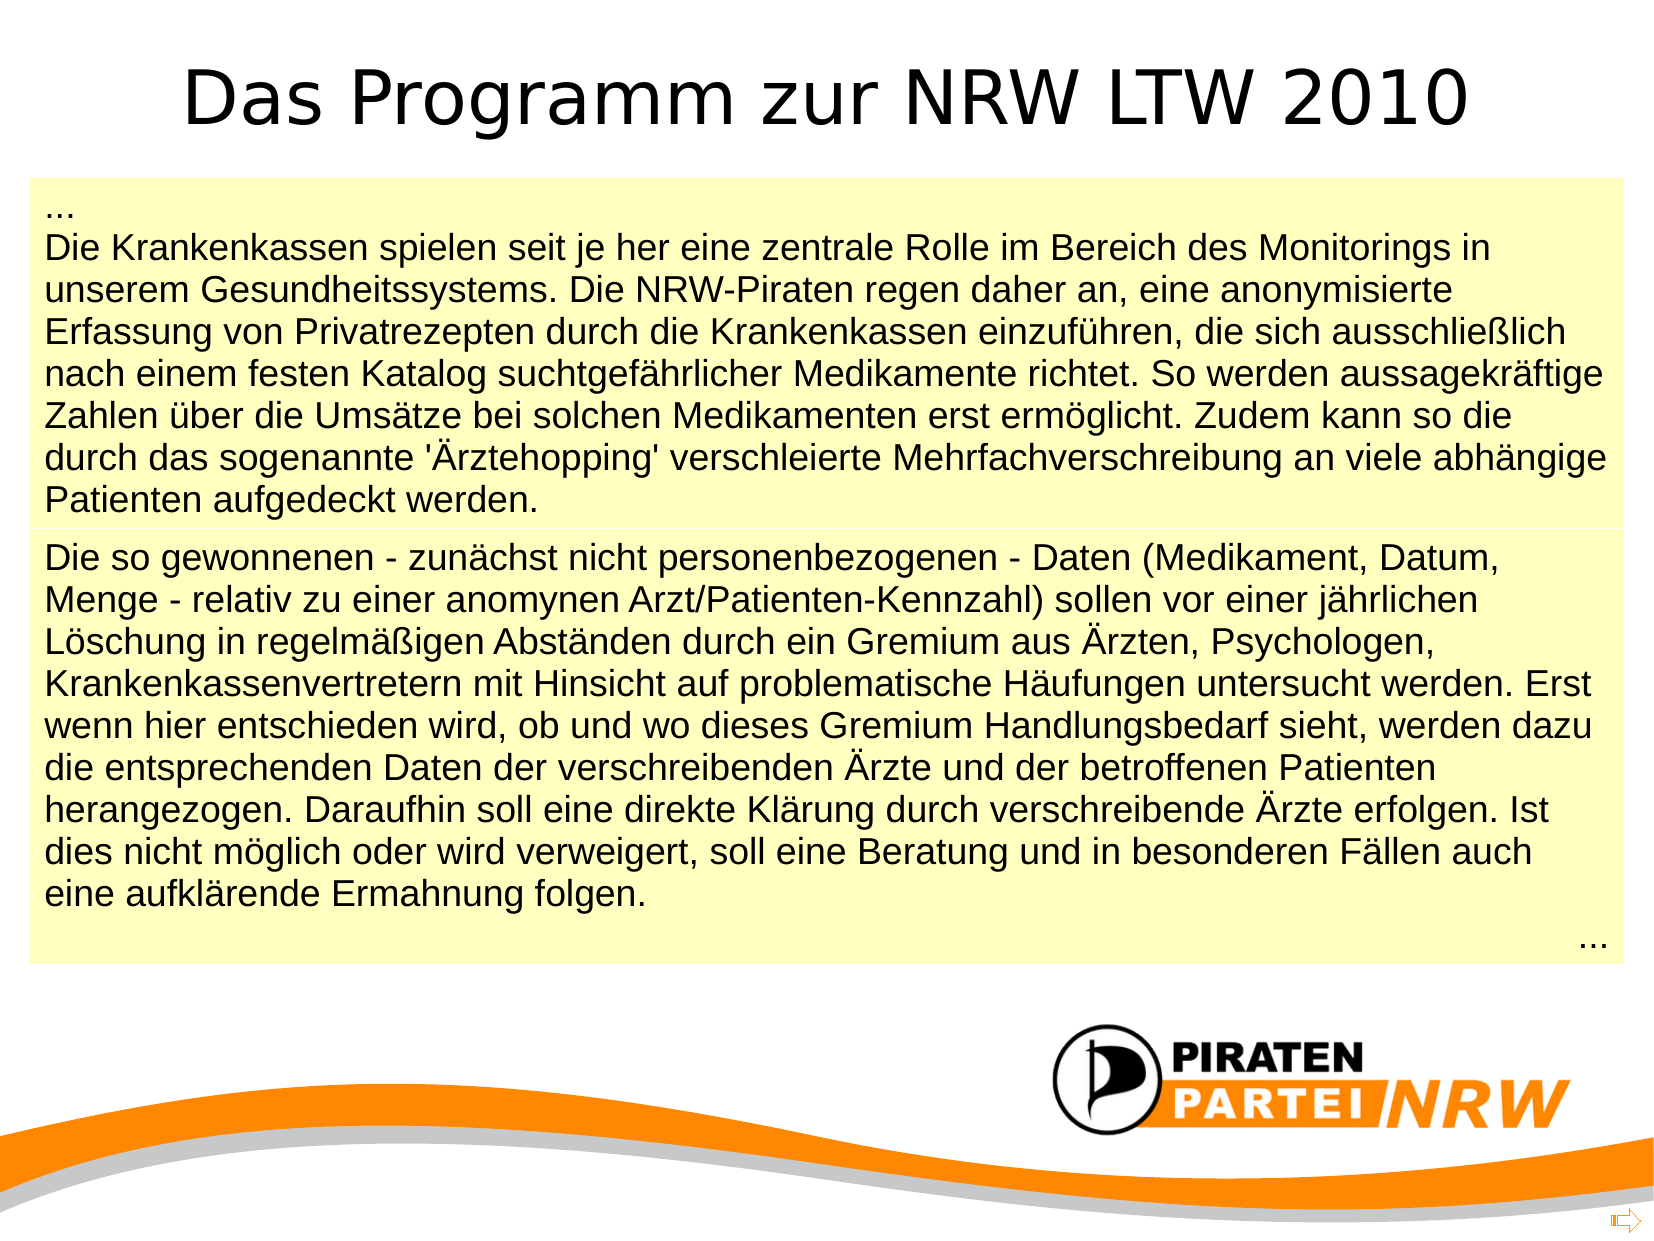

# Das Programm zur NRW LTW 2010
| ... Die Krankenkassen spielen seit je her eine zentrale Rolle im Bereich des Monitorings in unserem Gesundheitssystems. Die NRW-Piraten regen daher an, eine anonymisierte Erfassung von Privatrezepten durch die Krankenkassen einzuführen, die sich ausschließlich nach einem festen Katalog suchtgefährlicher Medikamente richtet. So werden aussagekräftige Zahlen über die Umsätze bei solchen Medikamenten erst ermöglicht. Zudem kann so die durch das sogenannte 'Ärztehopping' verschleierte Mehrfachverschreibung an viele abhängige Patienten aufgedeckt werden. |
| --- |
| Die so gewonnenen - zunächst nicht personenbezogenen - Daten (Medikament, Datum, Menge - relativ zu einer anomynen Arzt/Patienten-Kennzahl) sollen vor einer jährlichen Löschung in regelmäßigen Abständen durch ein Gremium aus Ärzten, Psychologen, Krankenkassenvertretern mit Hinsicht auf problematische Häufungen untersucht werden. Erst wenn hier entschieden wird, ob und wo dieses Gremium Handlungsbedarf sieht, werden dazu die entsprechenden Daten der verschreibenden Ärzte und der betroffenen Patienten herangezogen. Daraufhin soll eine direkte Klärung durch verschreibende Ärzte erfolgen. Ist dies nicht möglich oder wird verweigert, soll eine Beratung und in besonderen Fällen auch eine aufklärende Ermahnung folgen. ... |